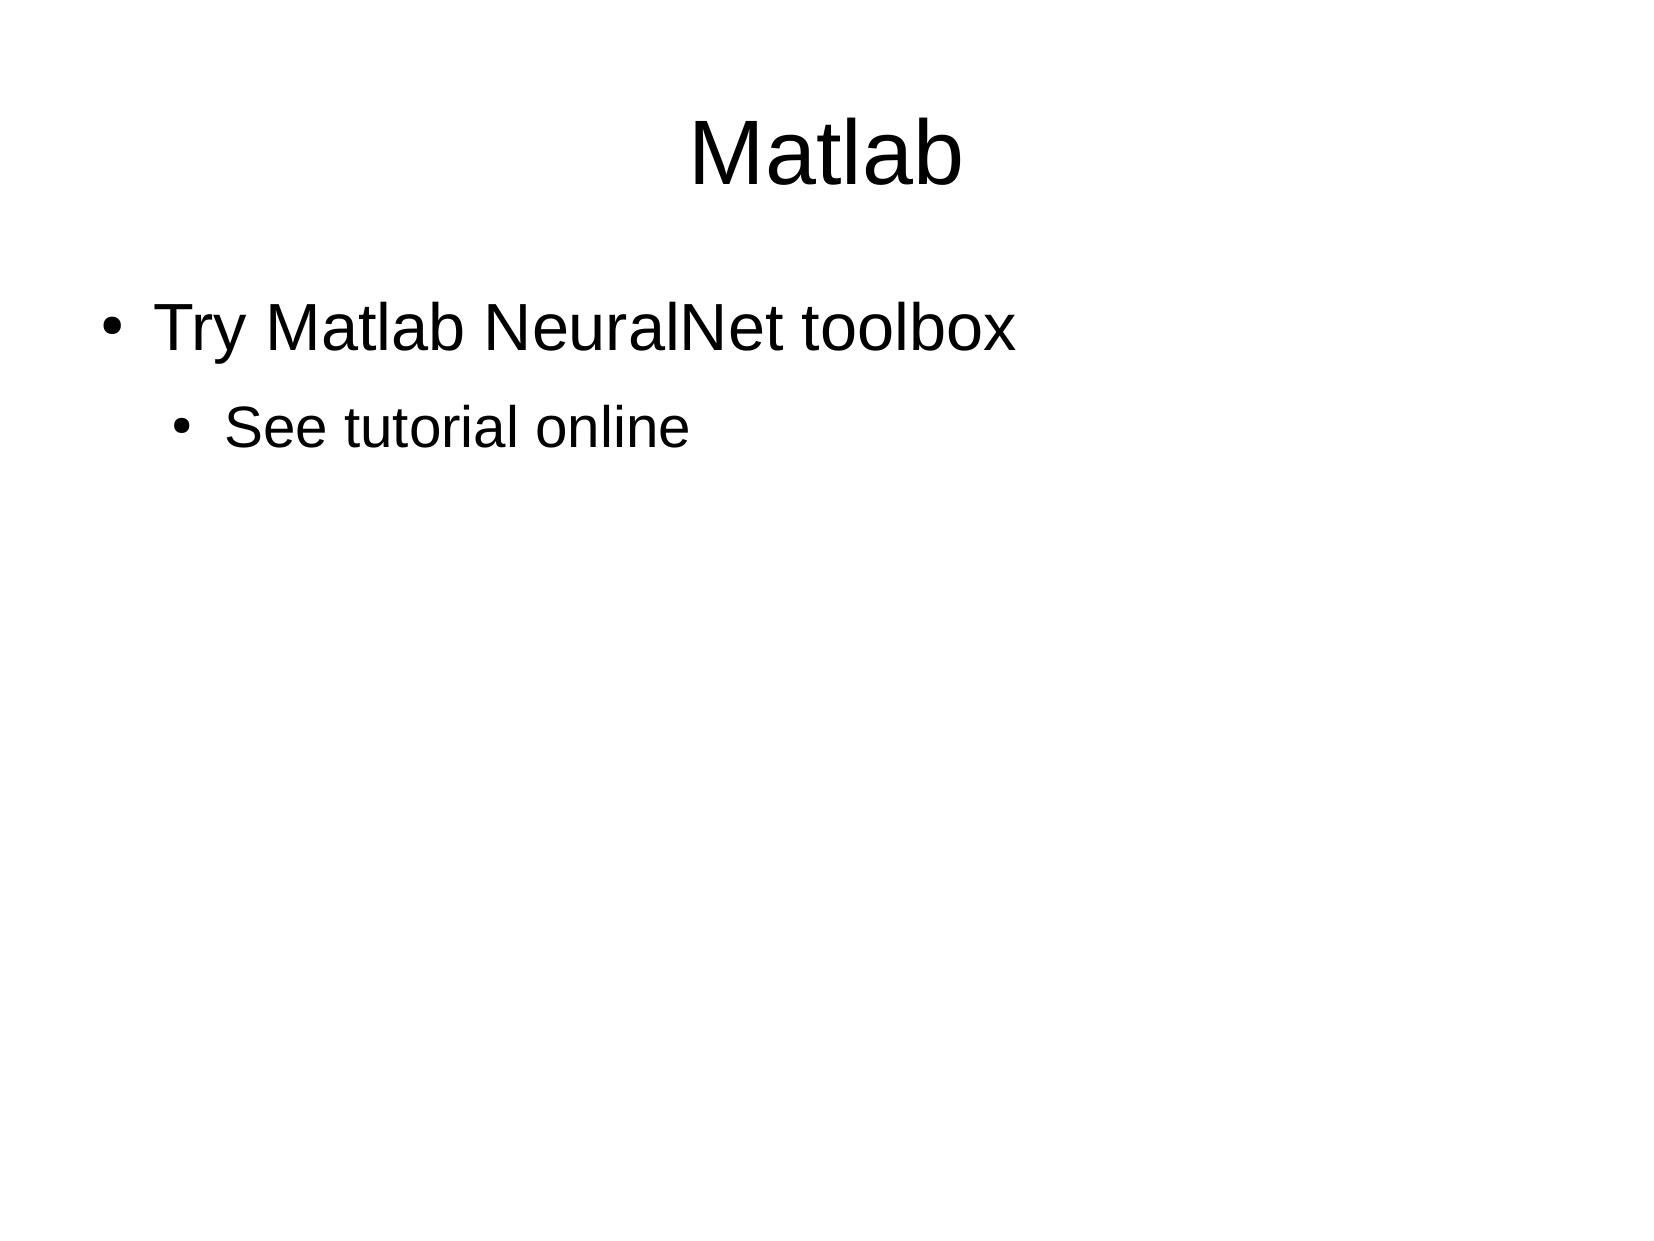

# Matlab
Try Matlab NeuralNet toolbox
See tutorial online